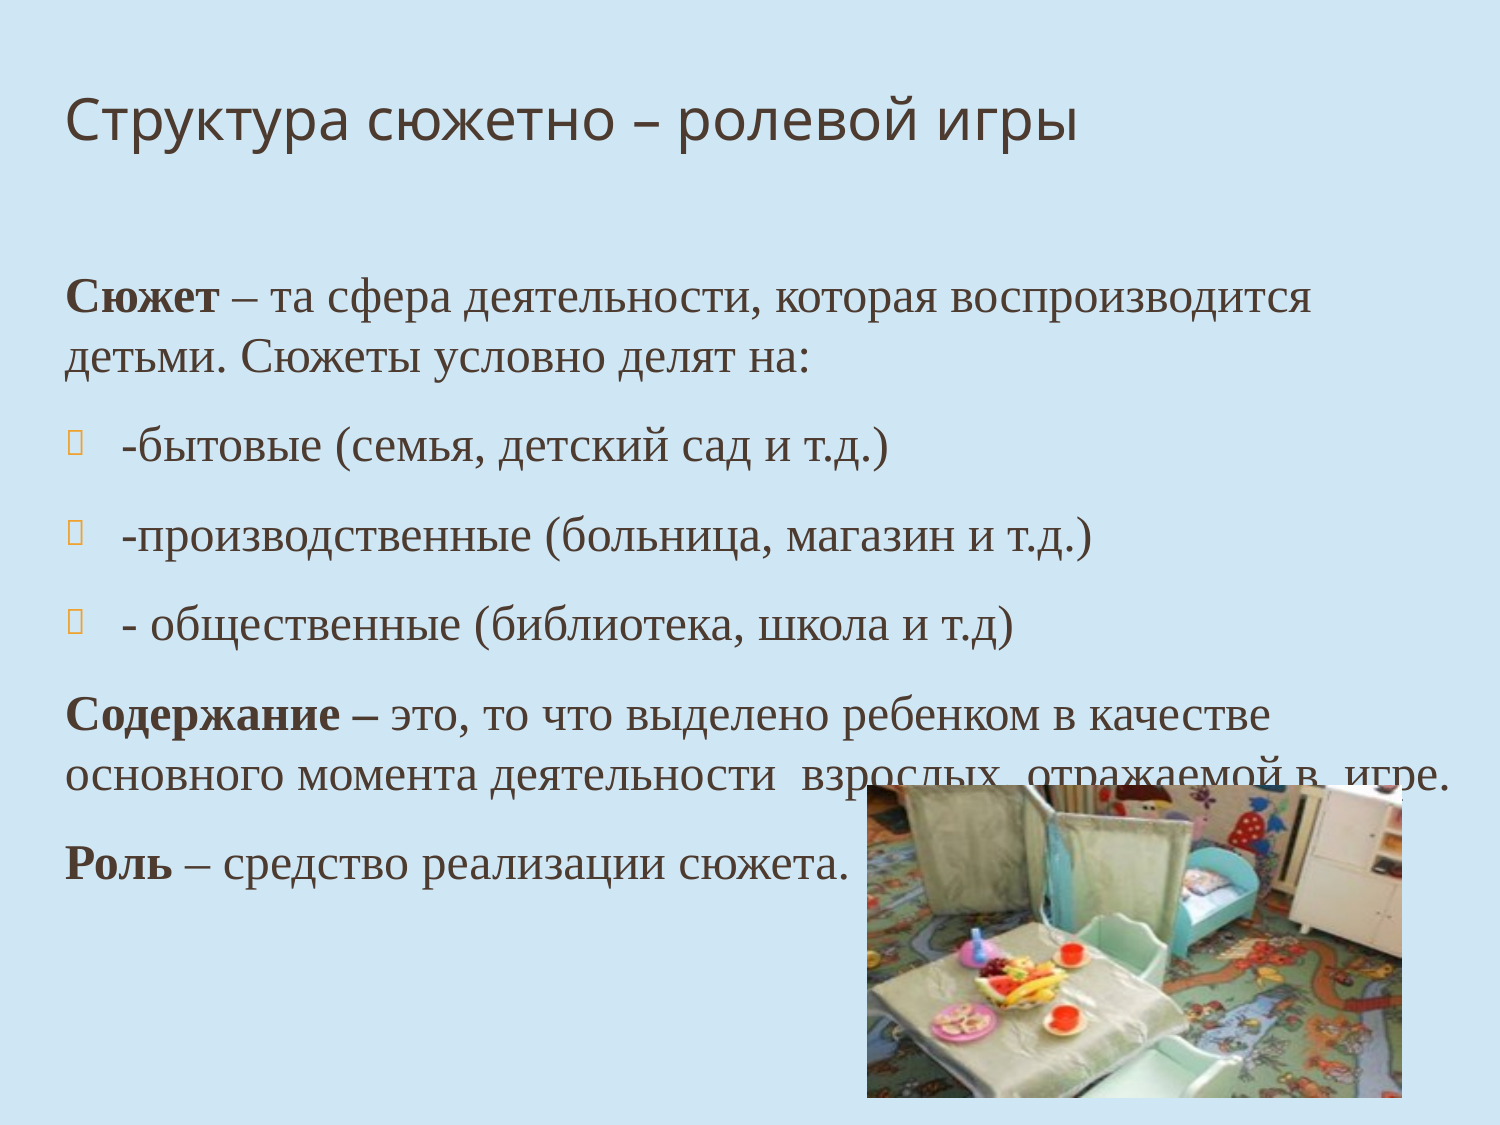

# Структура сюжетно – ролевой игры
Сюжет – та сфера деятельности, которая воспроизводится детьми. Сюжеты условно делят на:
-бытовые (семья, детский сад и т.д.)
-производственные (больница, магазин и т.д.)
- общественные (библиотека, школа и т.д)
Содержание – это, то что выделено ребенком в качестве основного момента деятельности взрослых, отражаемой в игре.
Роль – средство реализации сюжета.